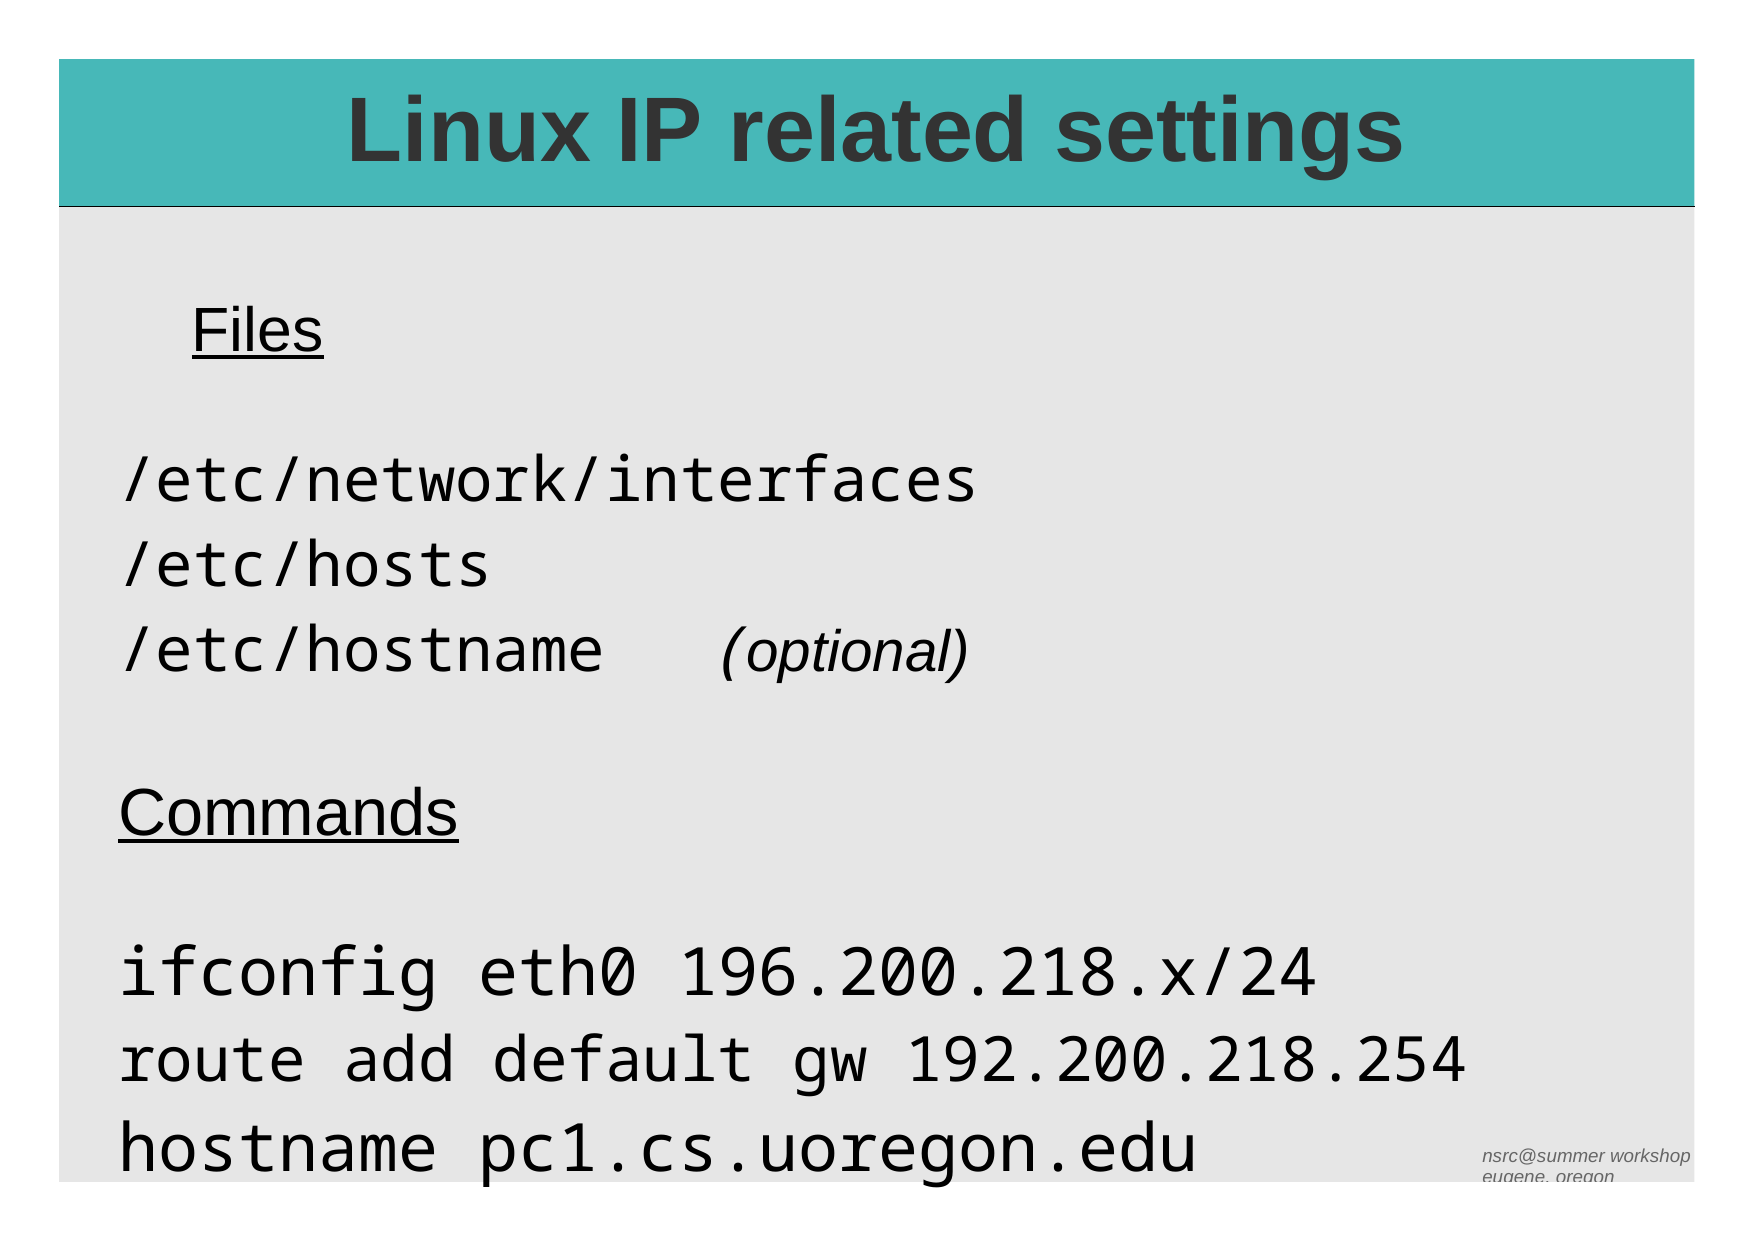

# Linux IP related settings
 	Files
/etc/network/interfaces
/etc/hosts
/etc/hostname		(optional)
Commands
ifconfig eth0 196.200.218.x/24
route add default gw 192.200.218.254
hostname pc1.cs.uoregon.edu